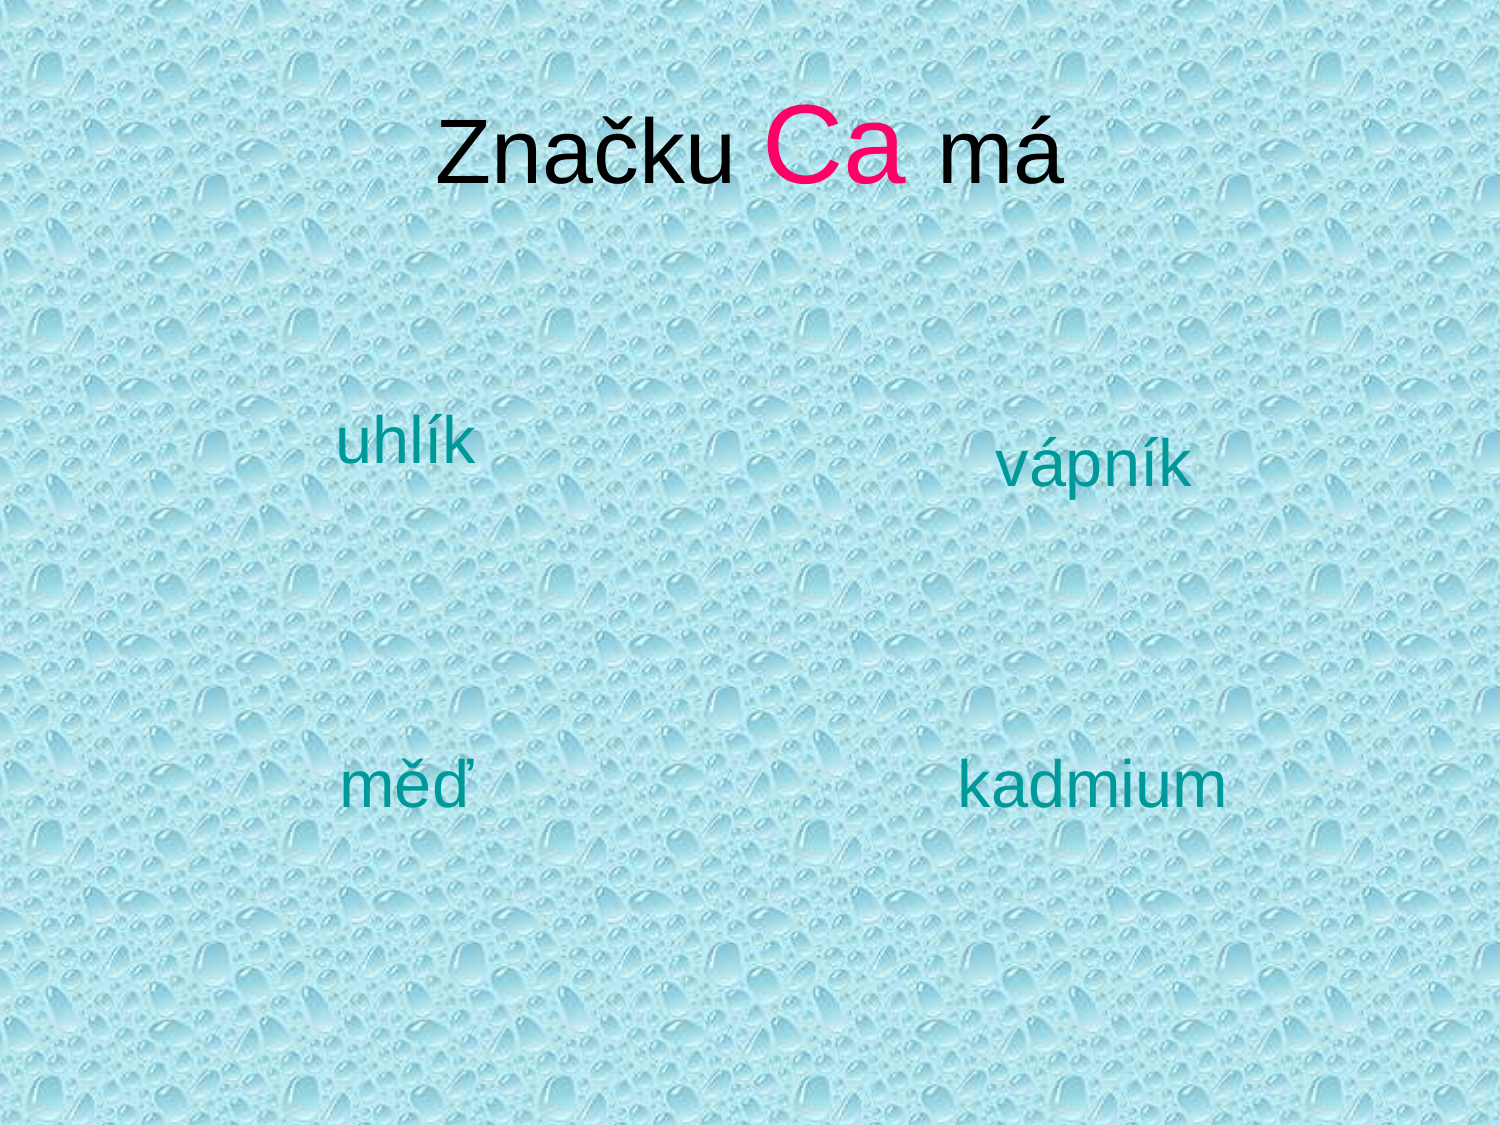

# Značku Ca má
| uhlík |
| --- |
| vápník |
| --- |
| měď |
| --- |
| kadmium |
| --- |